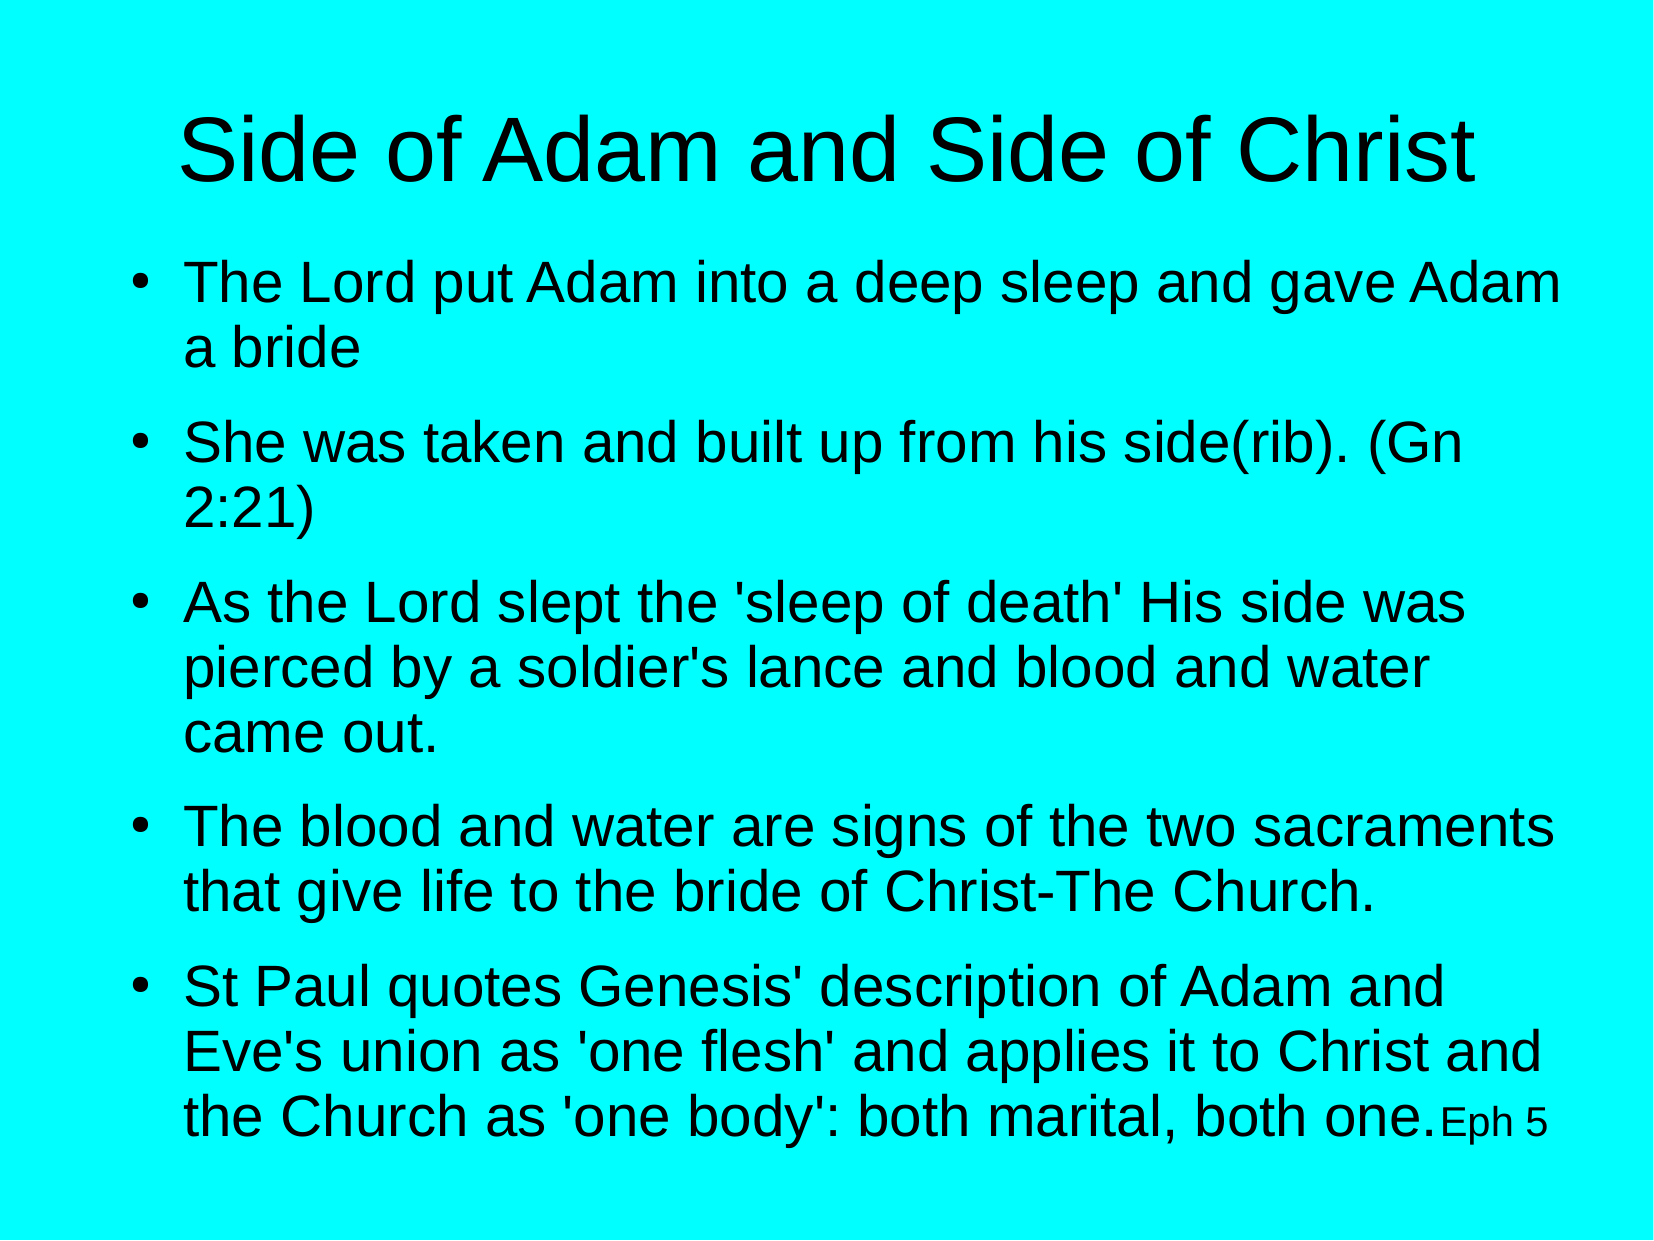

# Side of Adam and Side of Christ
The Lord put Adam into a deep sleep and gave Adam a bride
She was taken and built up from his side(rib). (Gn 2:21)
As the Lord slept the 'sleep of death' His side was pierced by a soldier's lance and blood and water came out.
The blood and water are signs of the two sacraments that give life to the bride of Christ-The Church.
St Paul quotes Genesis' description of Adam and Eve's union as 'one flesh' and applies it to Christ and the Church as 'one body': both marital, both one.Eph 5